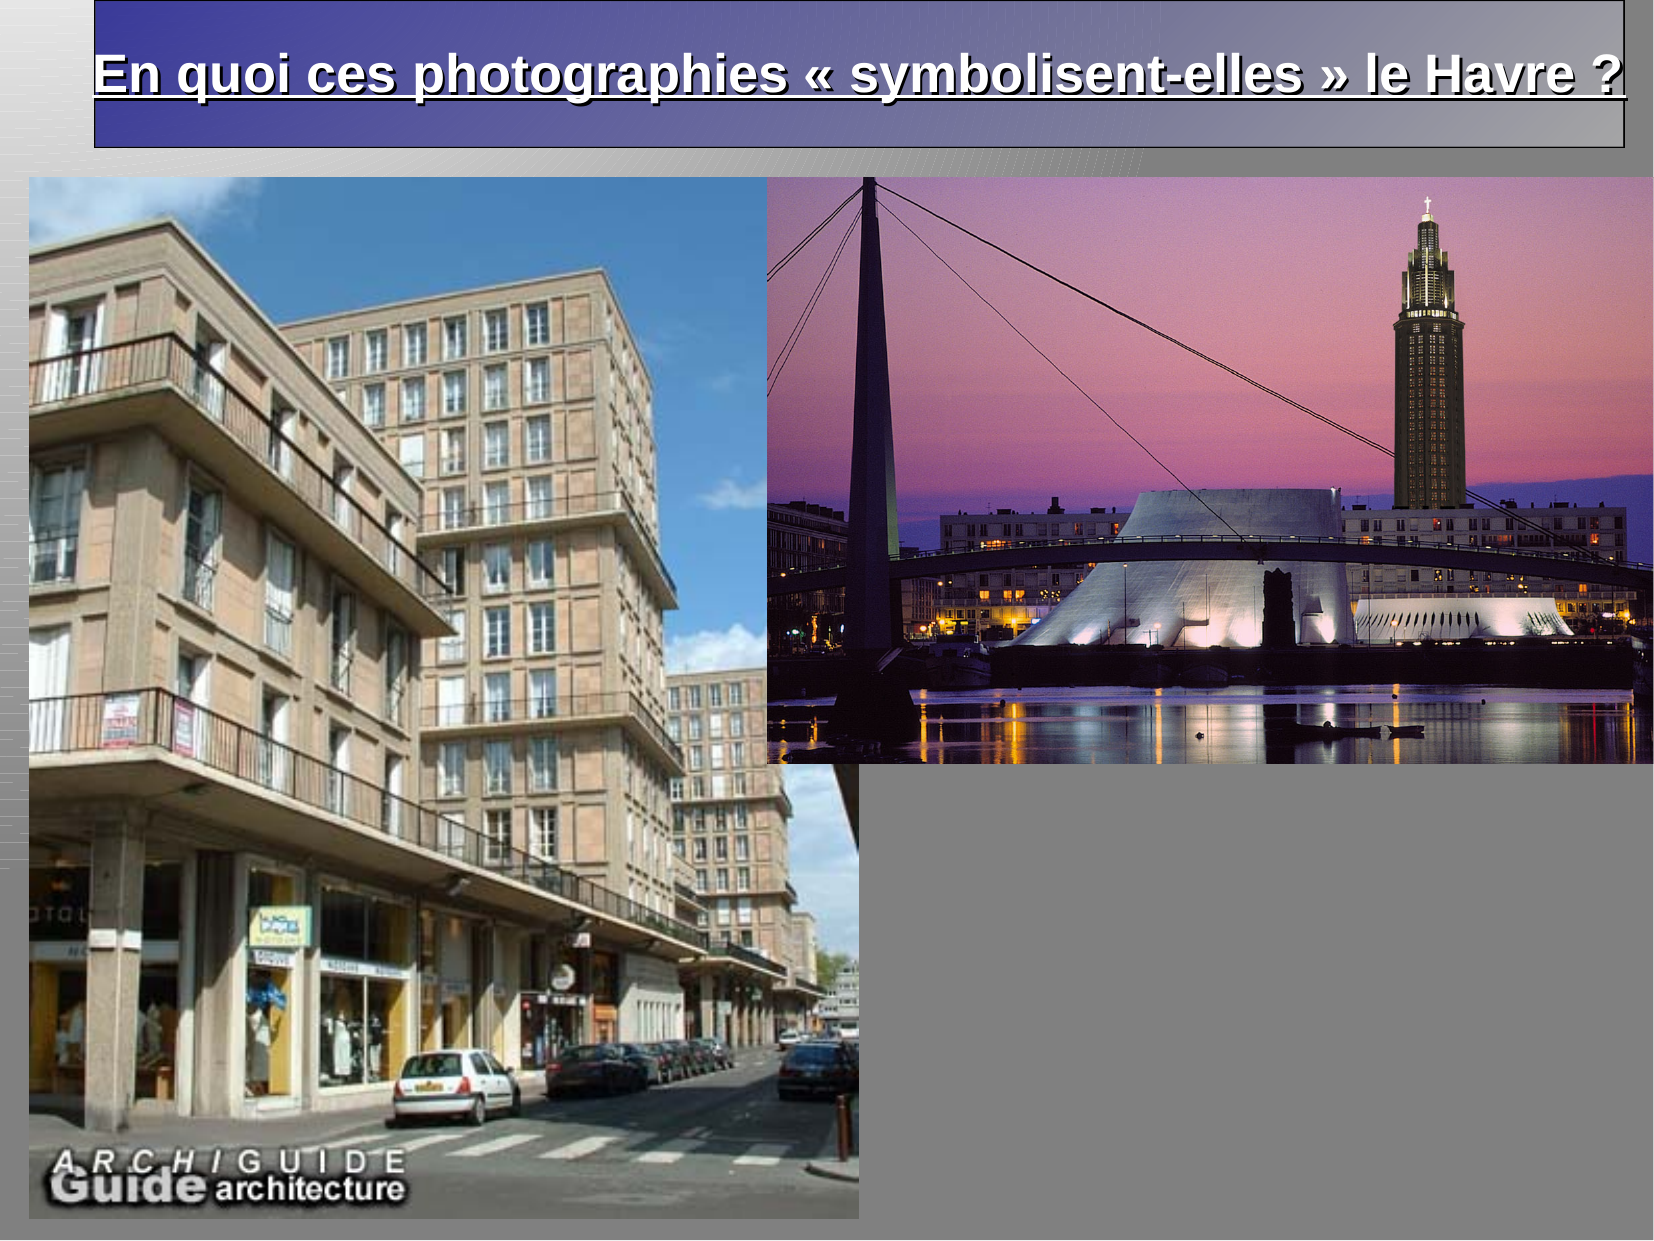

En quoi ces photographies « symbolisent-elles » le Havre ?